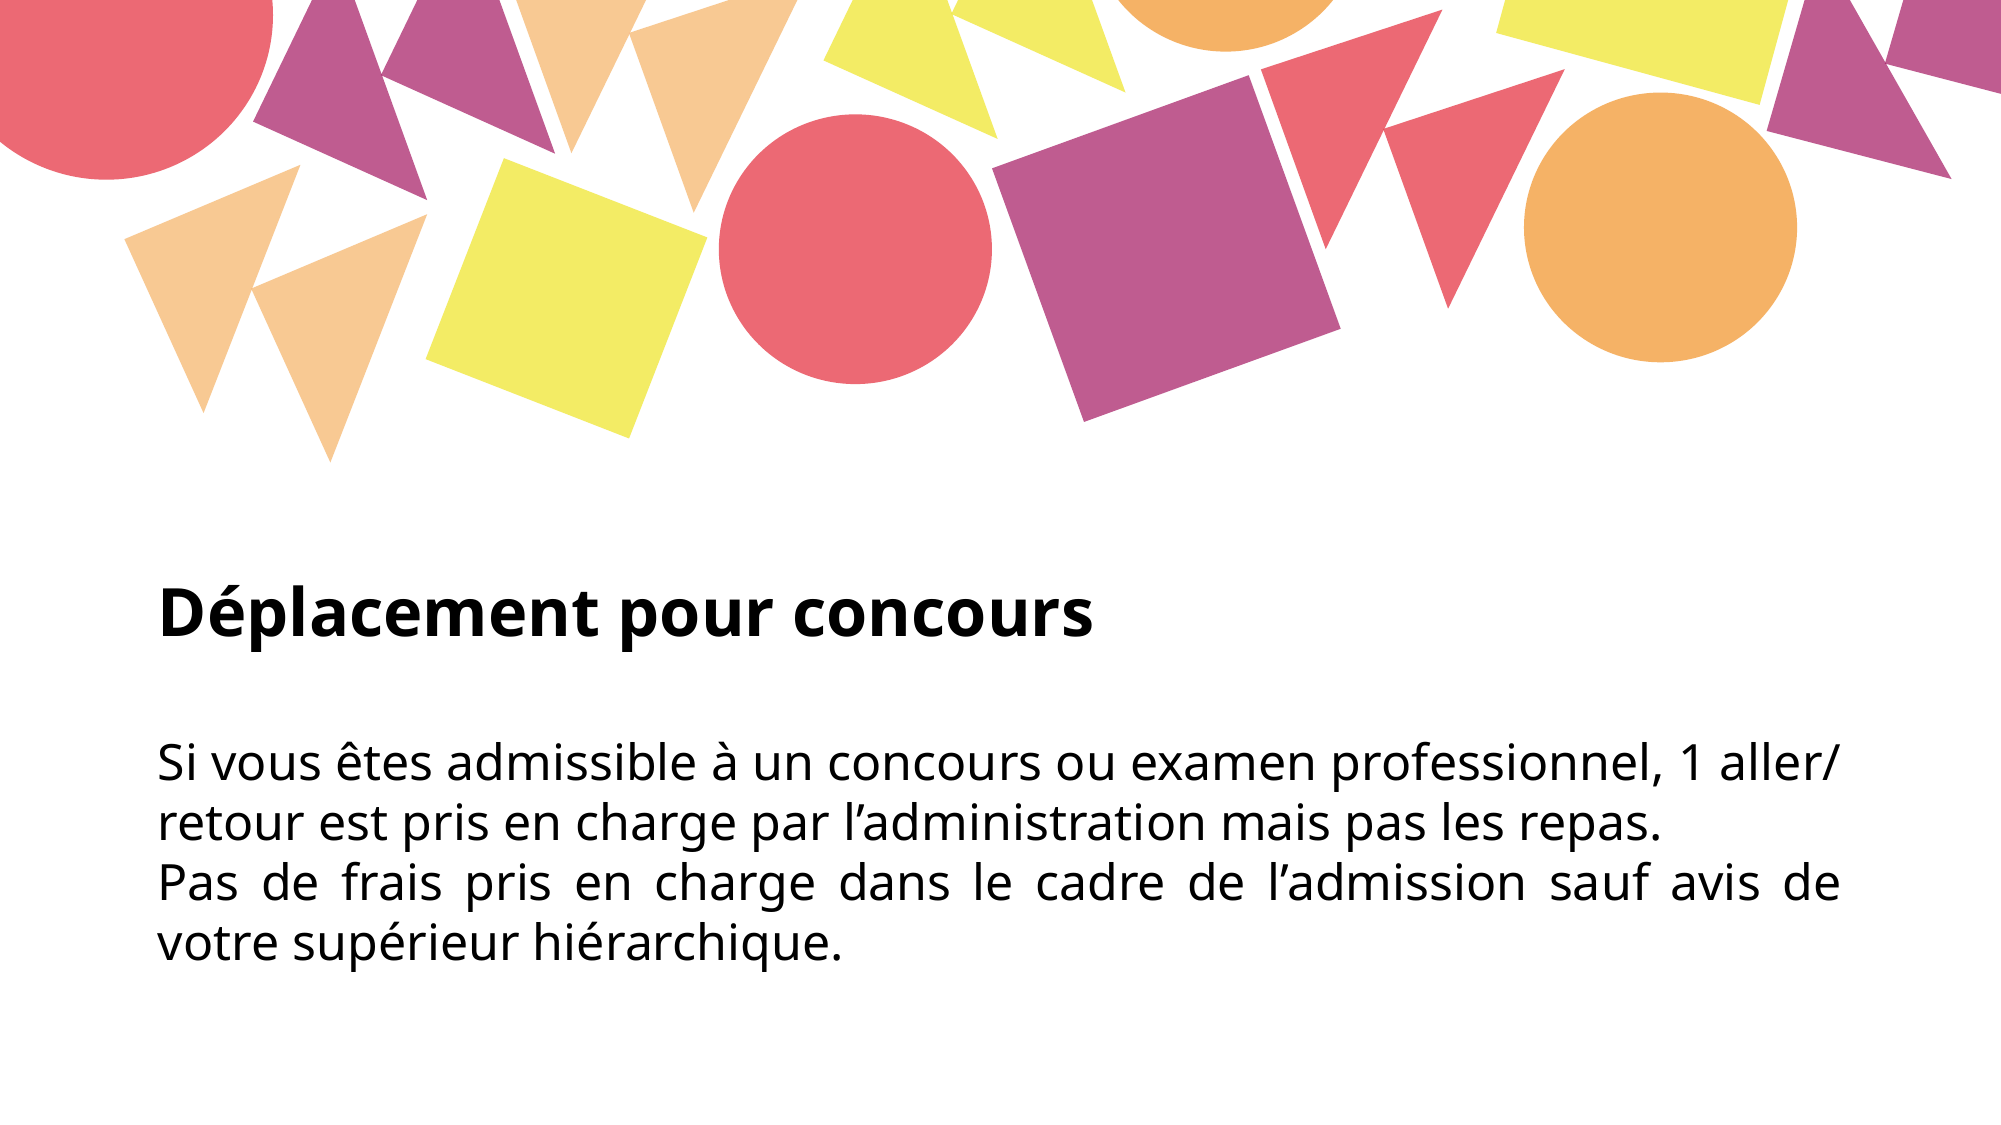

Déplacement pour concours
Si vous êtes admissible à un concours ou examen professionnel, 1 aller/ retour est pris en charge par l’administration mais pas les repas.
Pas de frais pris en charge dans le cadre de l’admission sauf avis de votre supérieur hiérarchique.